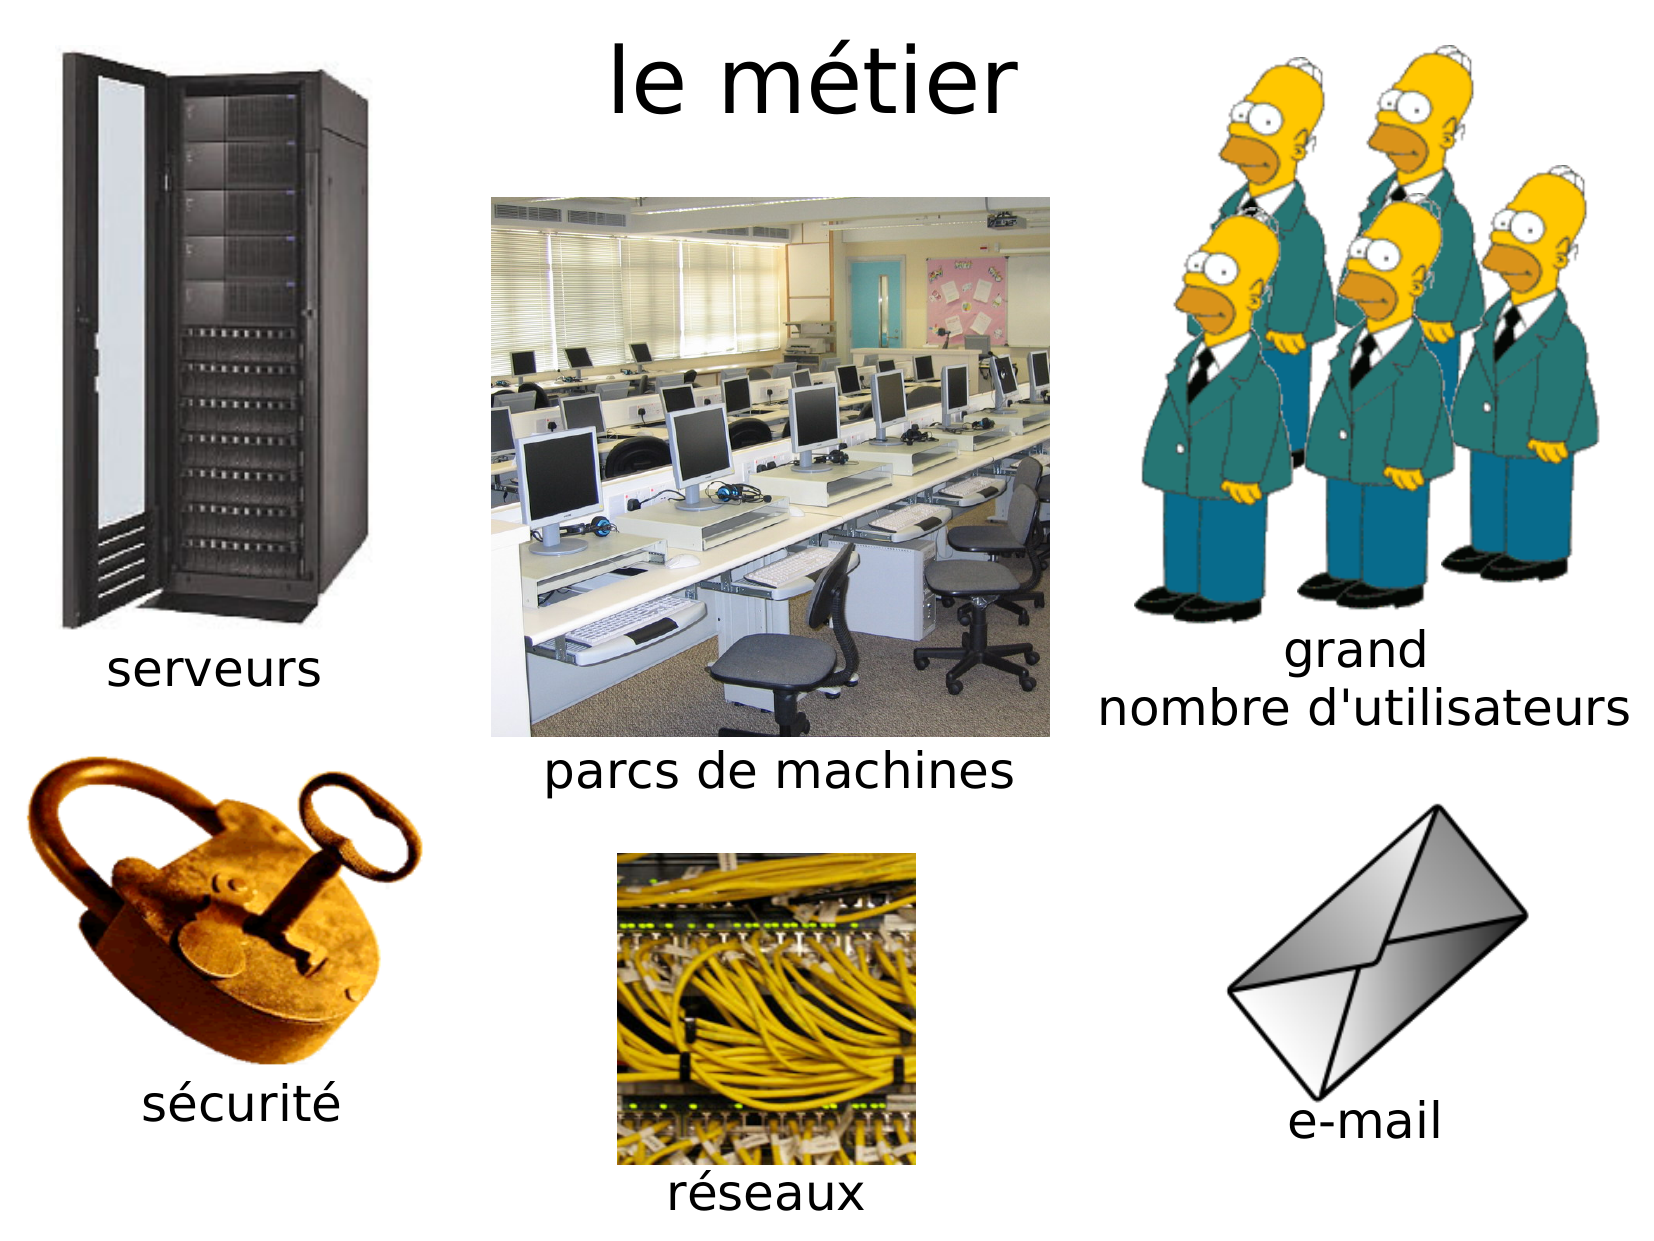

# le métier
grand
nombre d'utilisateurs
serveurs
parcs de machines
sécurité
e-mail
réseaux